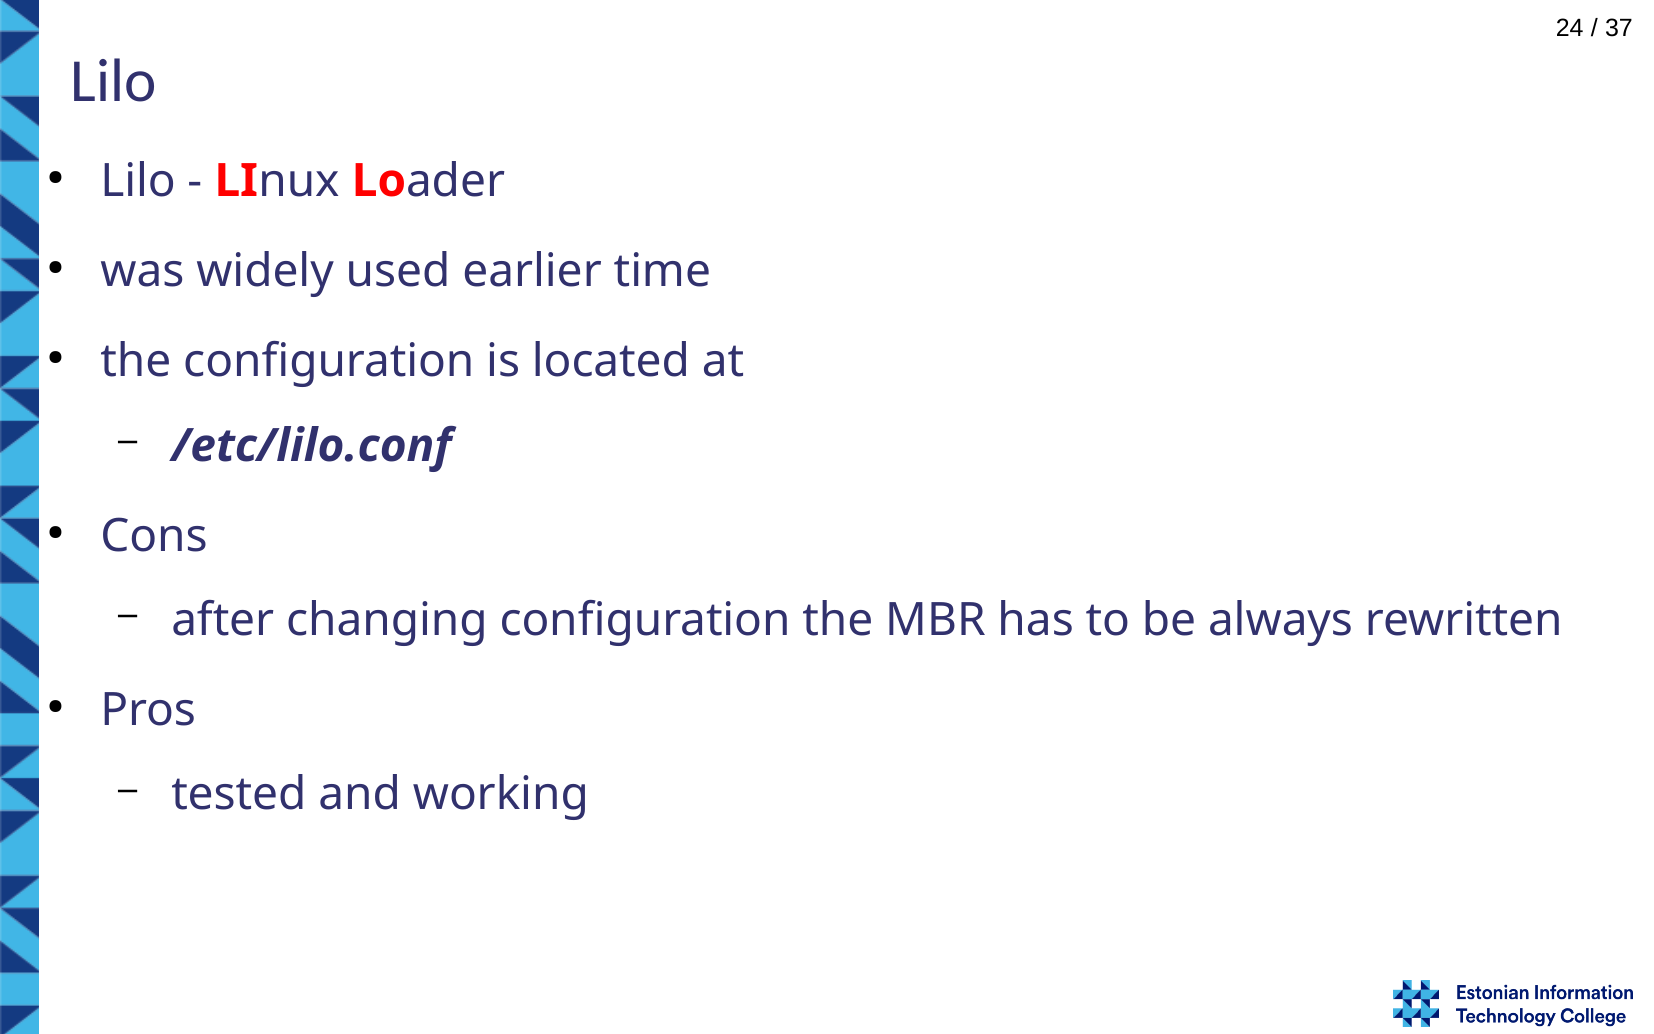

# Lilo
Lilo - LInux Loader
was widely used earlier time
the configuration is located at
/etc/lilo.conf
Cons
after changing configuration the MBR has to be always rewritten
Pros
tested and working